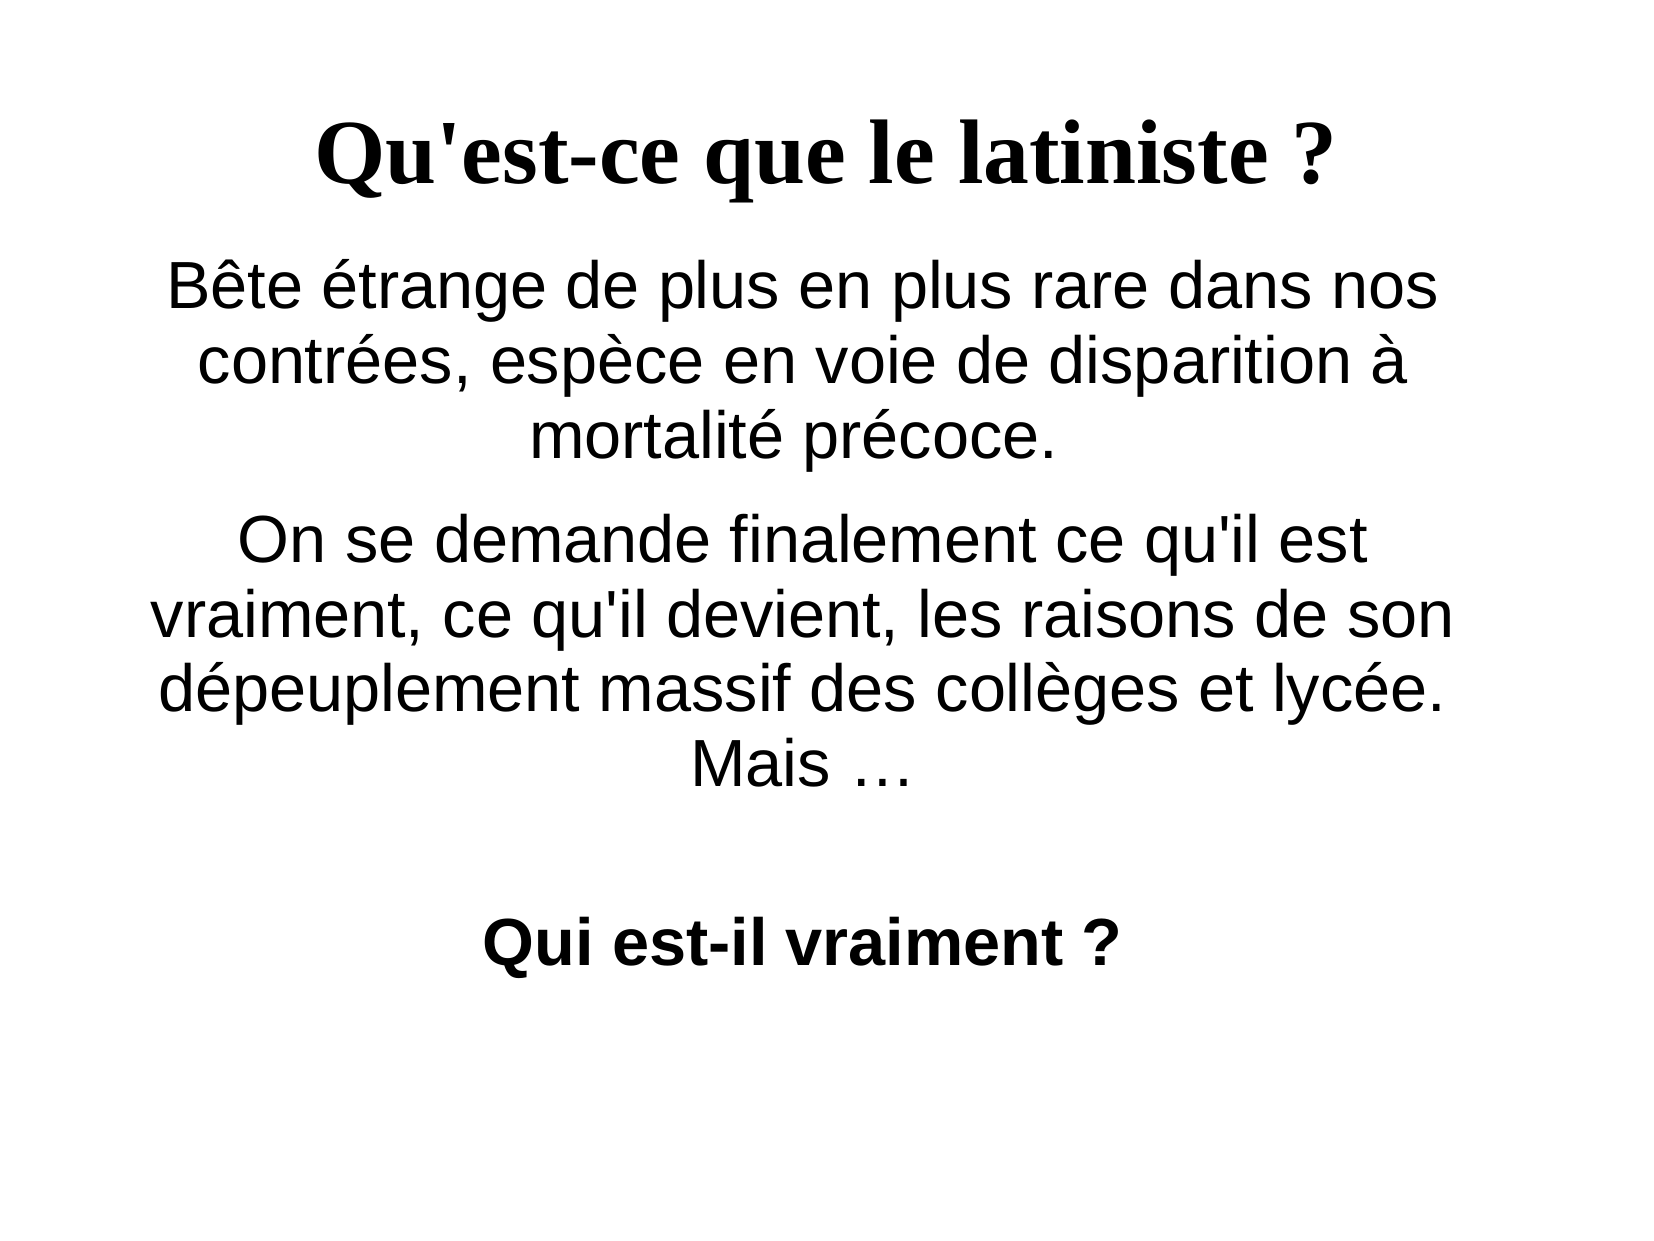

# Qu'est-ce que le latiniste ?
Bête étrange de plus en plus rare dans nos contrées, espèce en voie de disparition à mortalité précoce.
On se demande finalement ce qu'il est vraiment, ce qu'il devient, les raisons de son dépeuplement massif des collèges et lycée. Mais …
Qui est-il vraiment ?